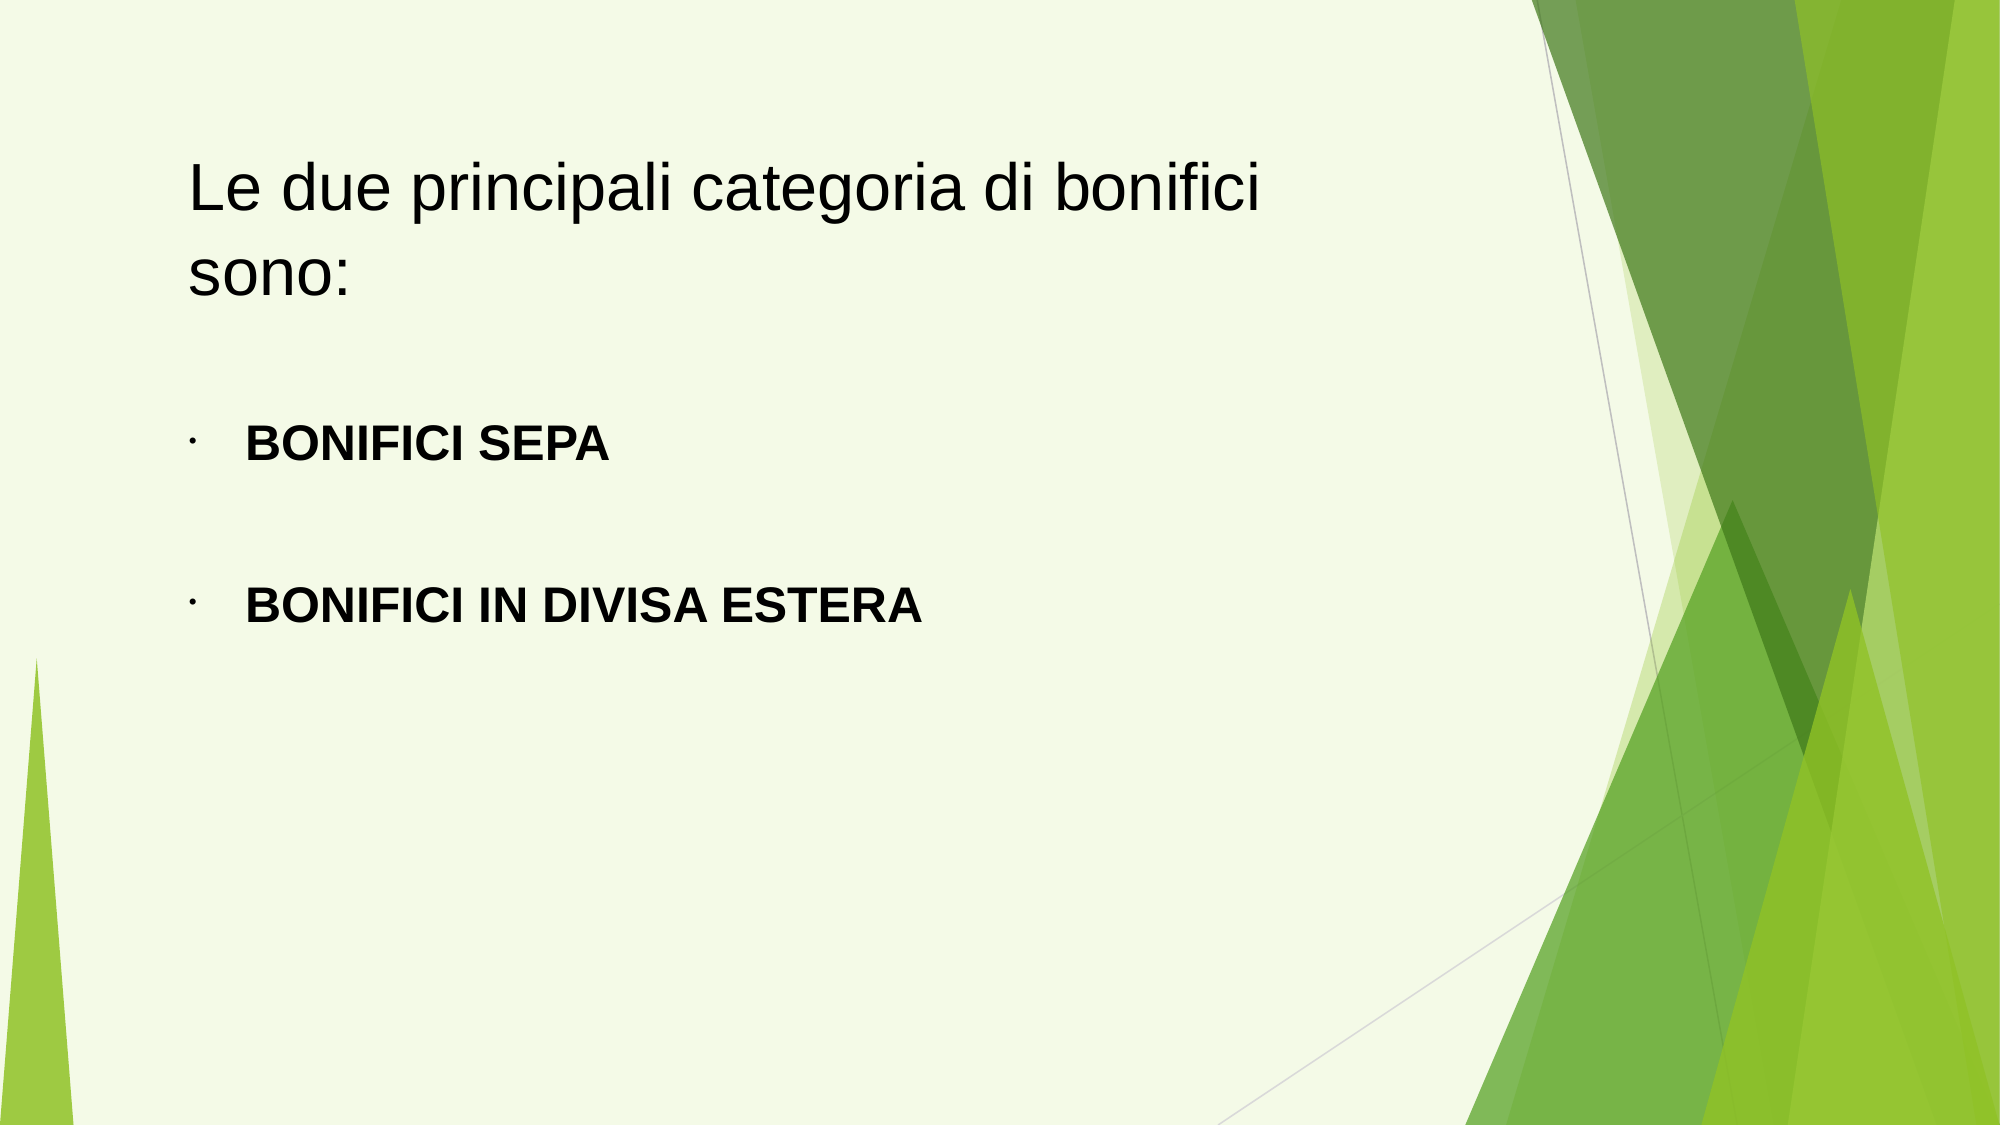

Le due principali categoria di bonifici sono:
BONIFICI SEPA
BONIFICI IN DIVISA ESTERA